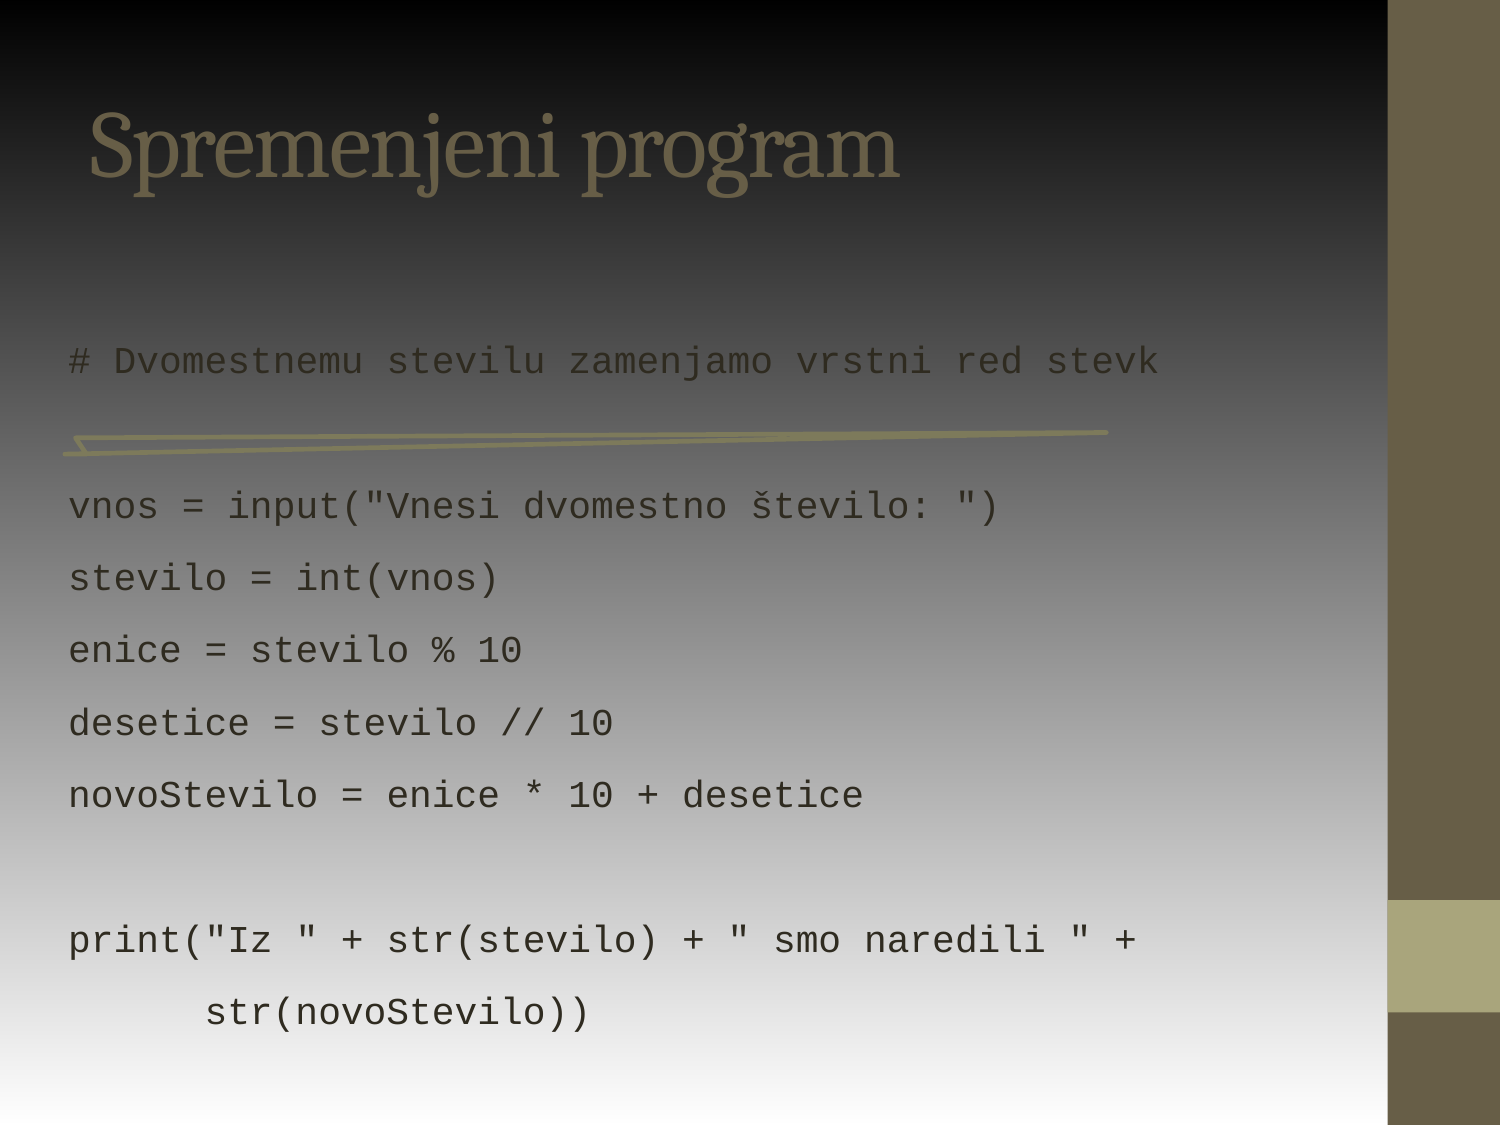

# Spremenjeni program
 # Dvomestnemu stevilu zamenjamo vrstni red stevk
 vnos = input("Vnesi dvomestno število: ")
 stevilo = int(vnos)
 enice = stevilo % 10
 desetice = stevilo // 10
 novoStevilo = enice * 10 + desetice
 print("Iz " + str(stevilo) + " smo naredili " +
 str(novoStevilo))